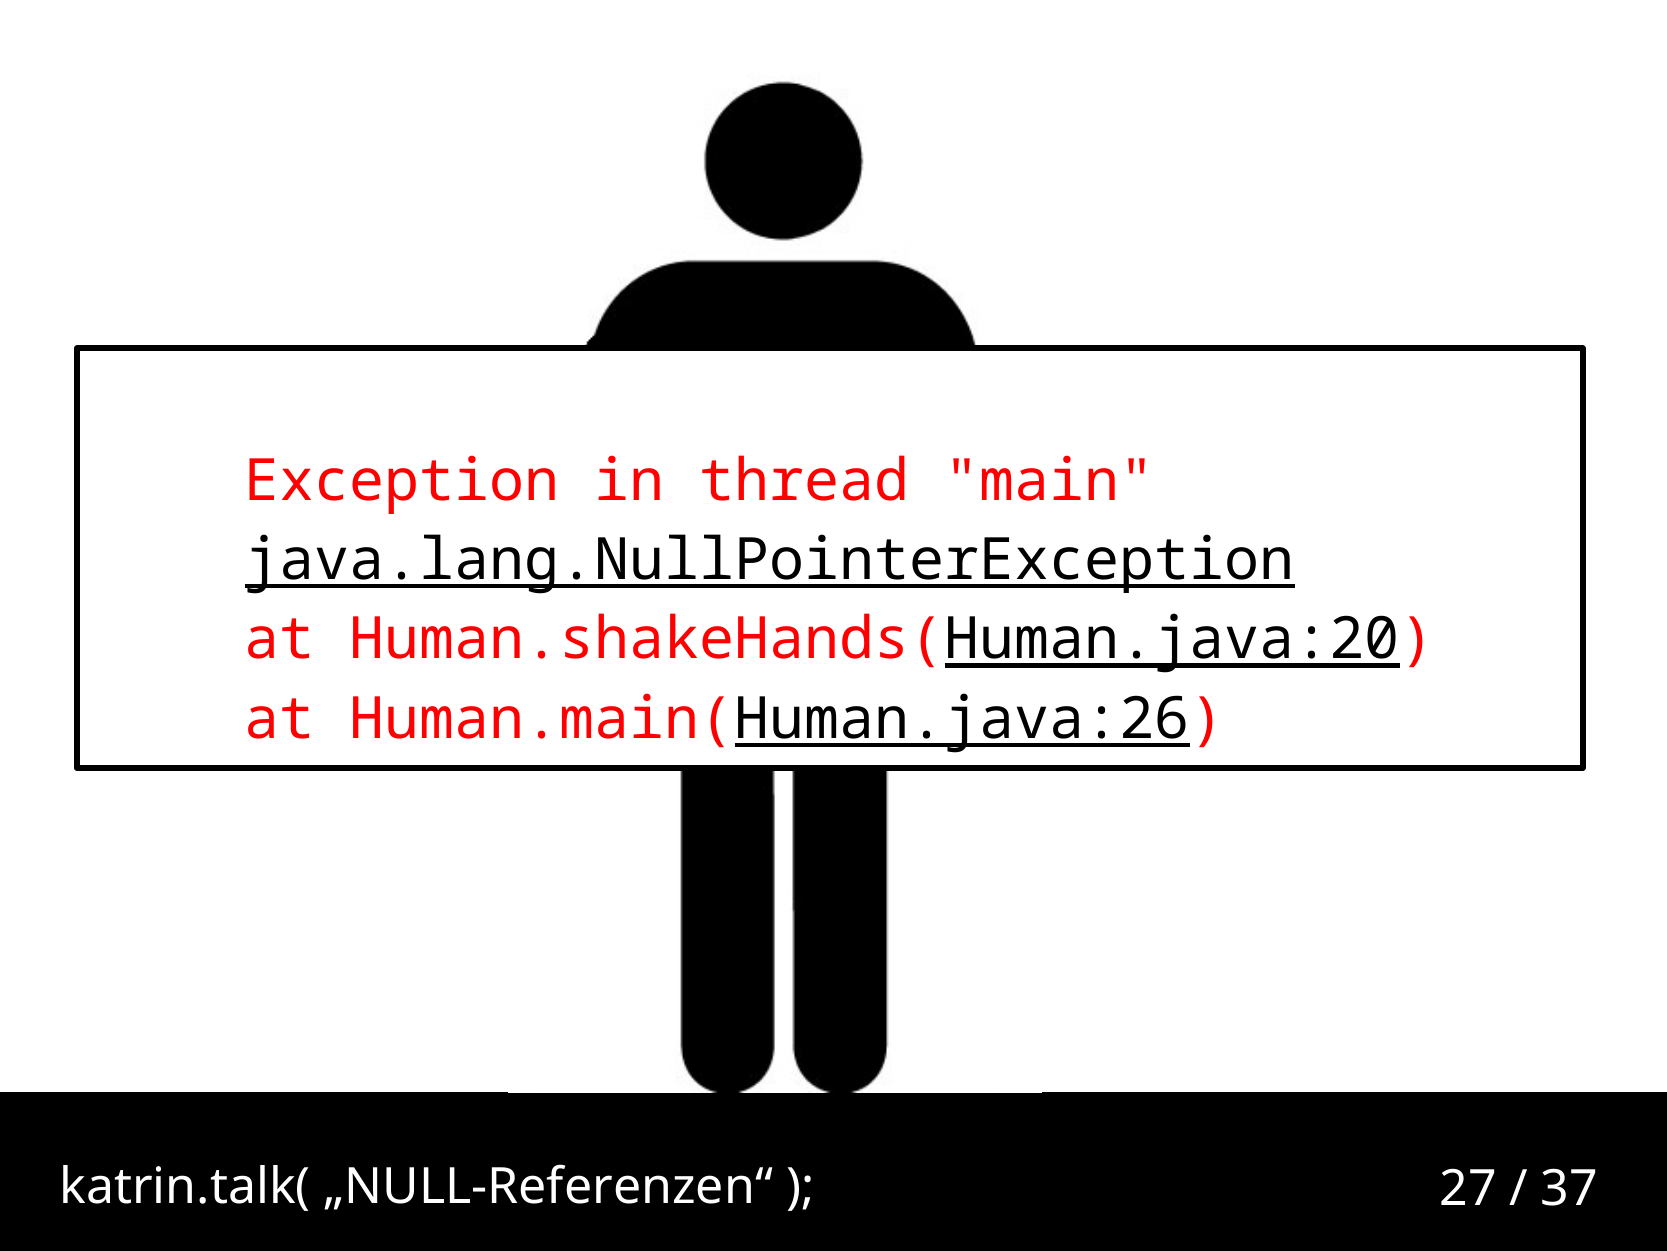

Exception in thread "main" 			java.lang.NullPointerException
	at Human.shakeHands(Human.java:20)
	at Human.main(Human.java:26)
katrin.talk( „NULL-Referenzen“ );
27